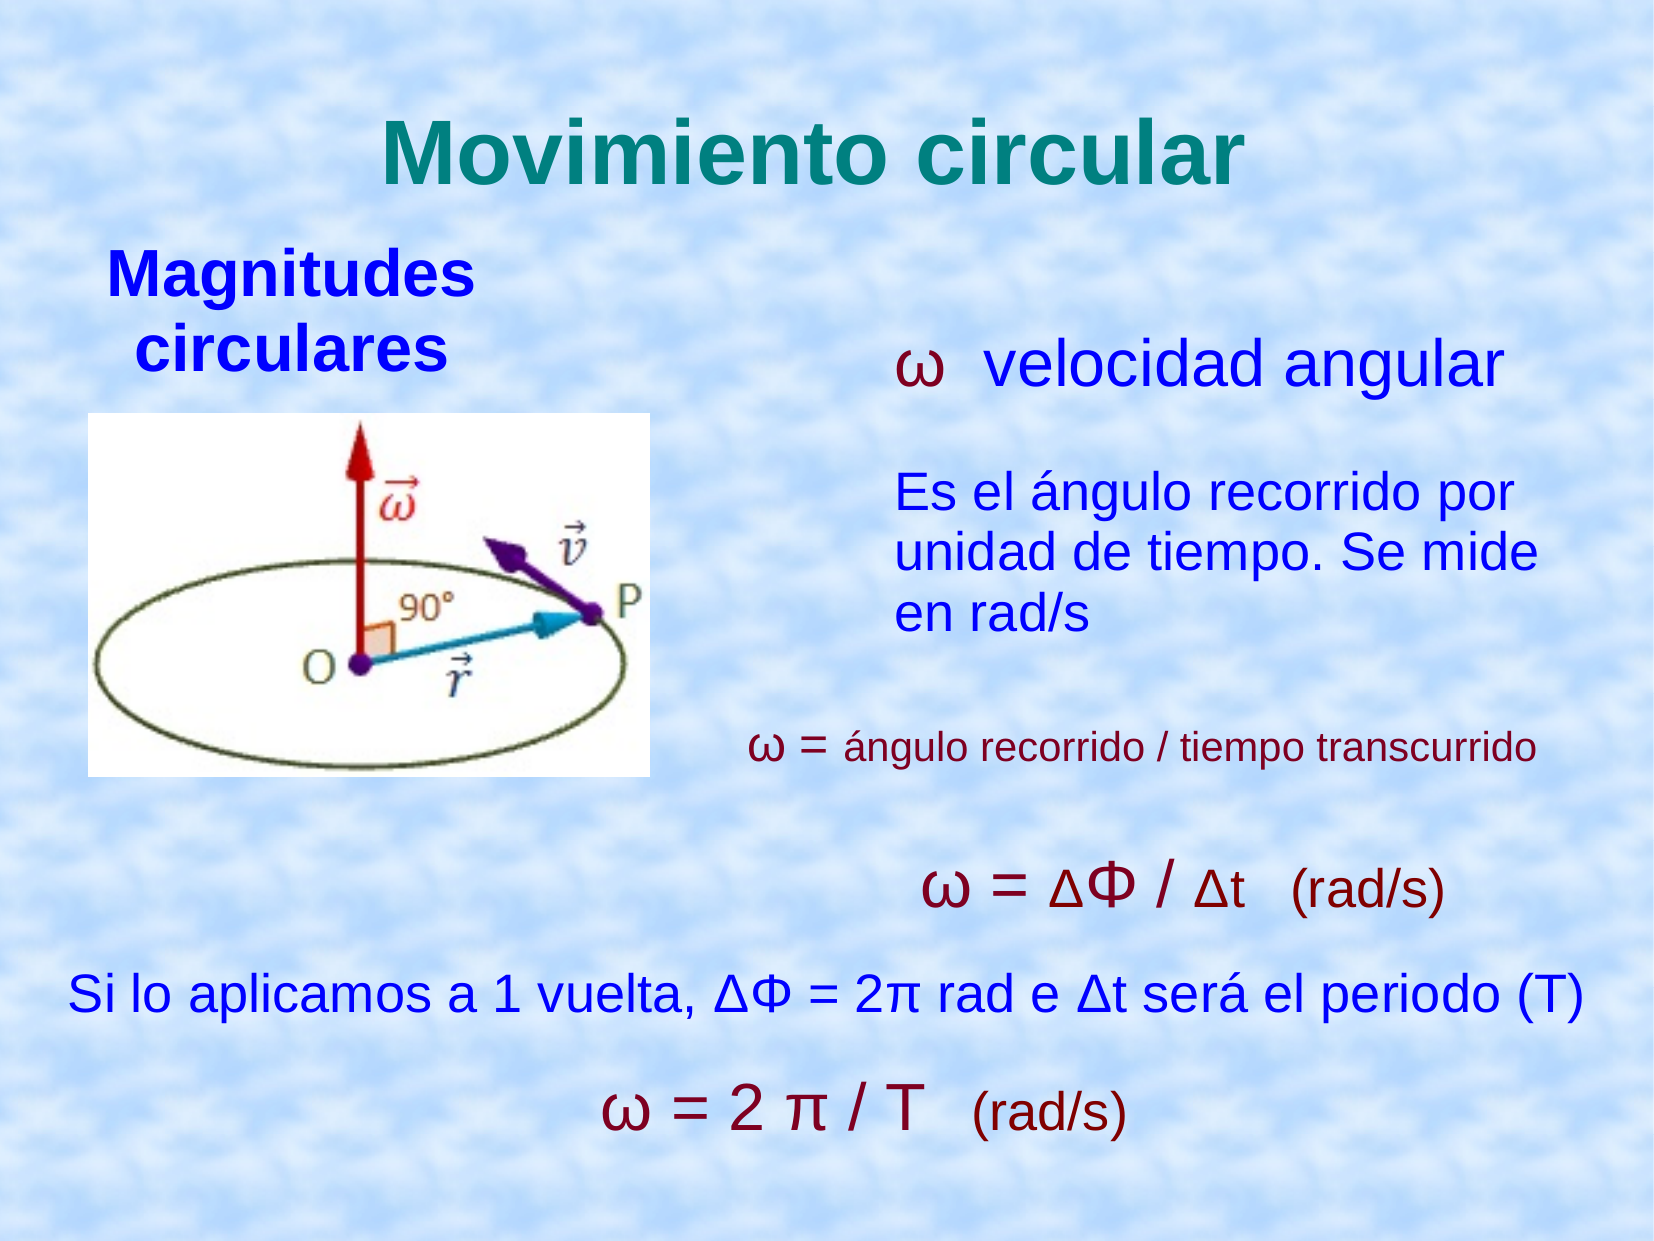

# Movimiento circular
Magnitudes circulares
ω velocidad angular
Es el ángulo recorrido por unidad de tiempo. Se mide en rad/s
ω = ángulo recorrido / tiempo transcurrido
ω = ΔΦ / Δt (rad/s)
Si lo aplicamos a 1 vuelta, ΔΦ = 2π rad e Δt será el periodo (T)
ω = 2 π / T (rad/s)
la relación entre ω y el periodo T es
ω = 2π/T
la relación entre ω y el periodo T es
ω = 2π/T
la relación entre ω y el periodo T es
ω = 2π/T